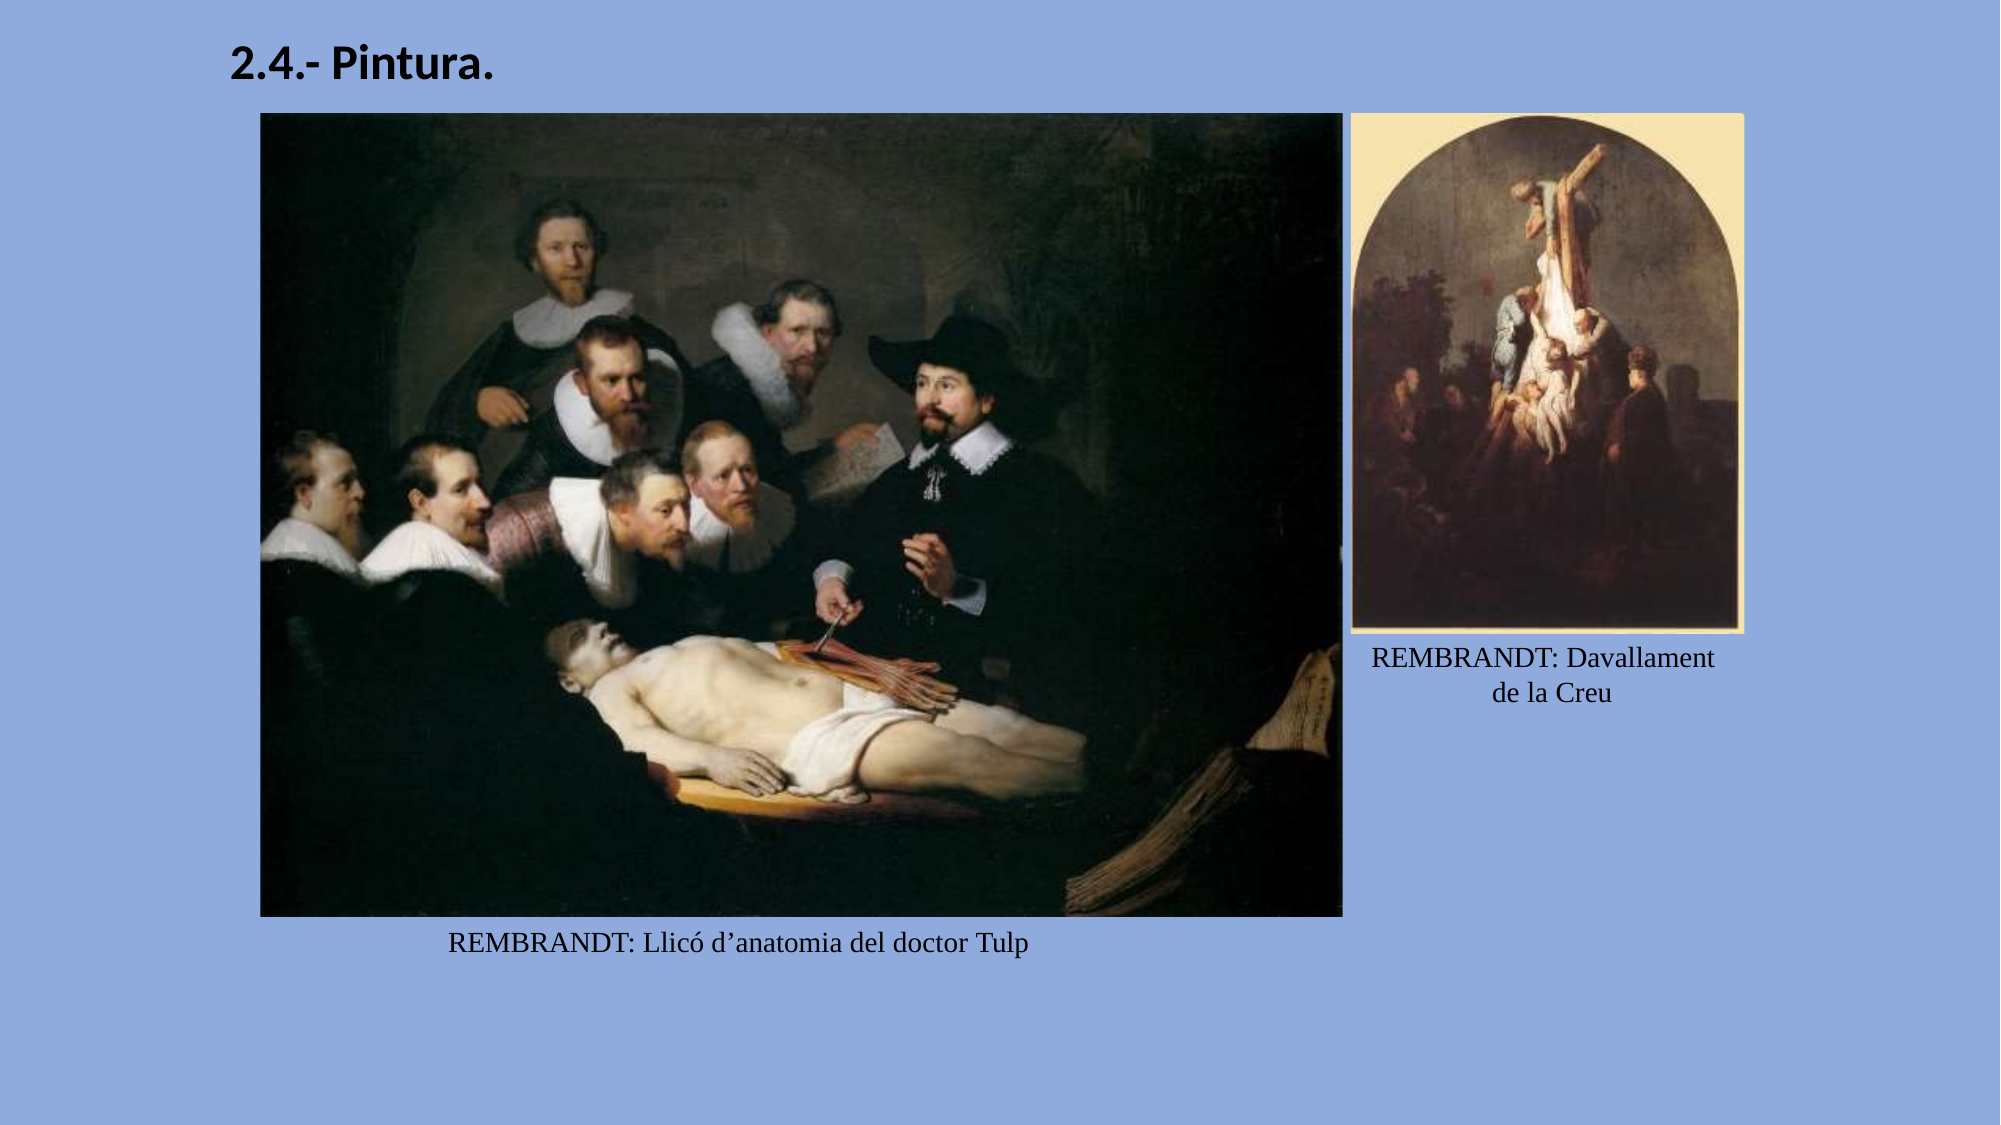

2.4.- Pintura.
# 4.4.- Pintura.
REMBRANDT: Davallament de la Creu
REMBRANDT: Llicó d’anatomia del doctor Tulp